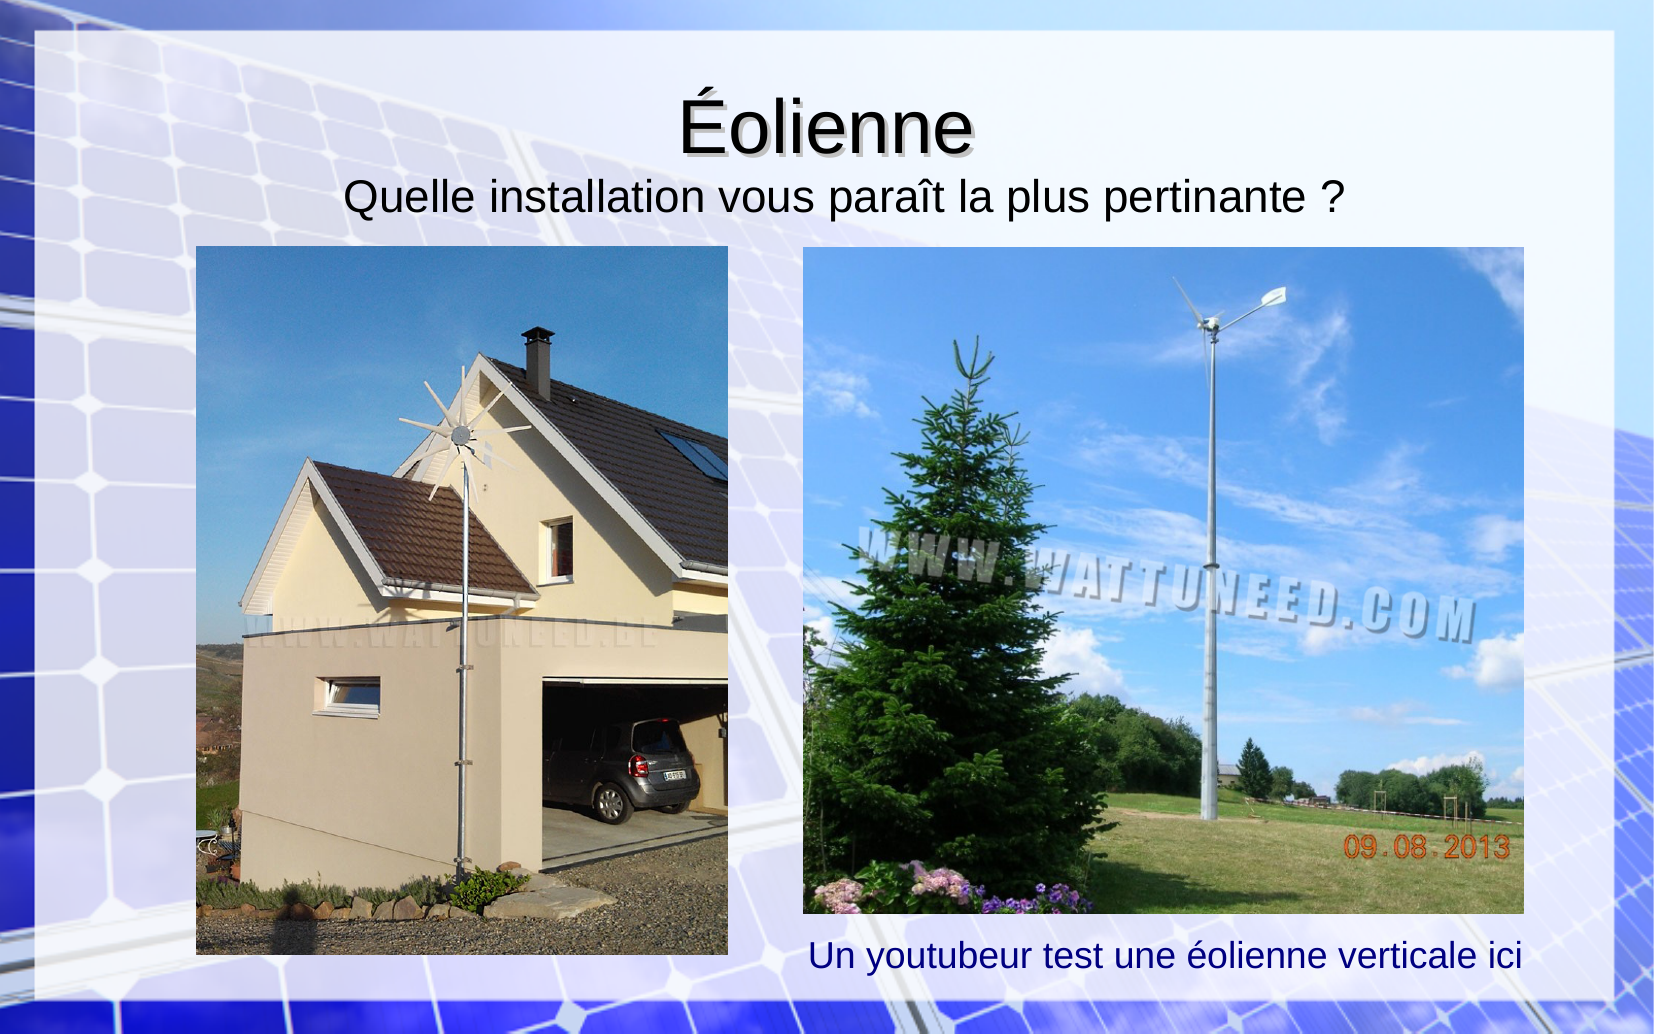

# Éolienne
Quelle installation vous paraît la plus pertinante ?
Un youtubeur test une éolienne verticale ici